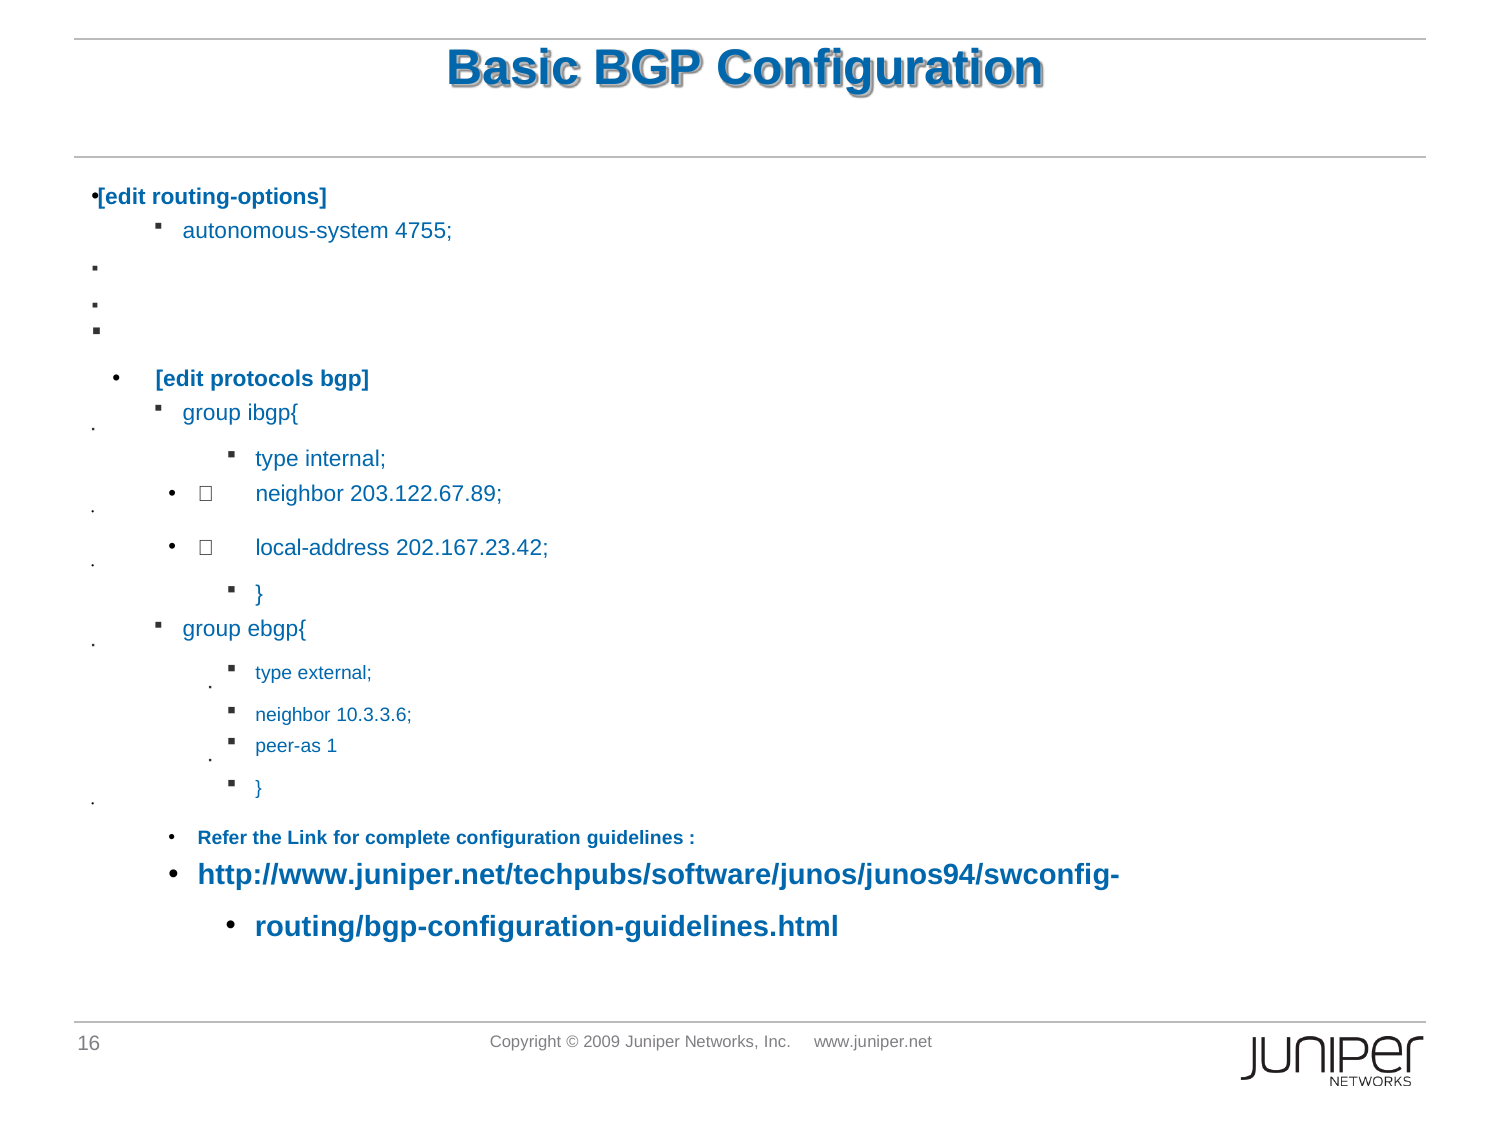

# Basic BGP Configuration
[edit routing-options]
autonomous-system 4755;
[edit protocols bgp]
group ibgp{
type internal;
	neighbor 203.122.67.89;
	local-address 202.167.23.42;
}
group ebgp{
type external;
neighbor 10.3.3.6;
peer-as 1
}
Refer the Link for complete configuration guidelines :
http://www.juniper.net/techpubs/software/junos/junos94/swconfig-
routing/bgp-configuration-guidelines.html
8
Copyright © 2009 Juniper Networks, Inc.	www.juniper.net